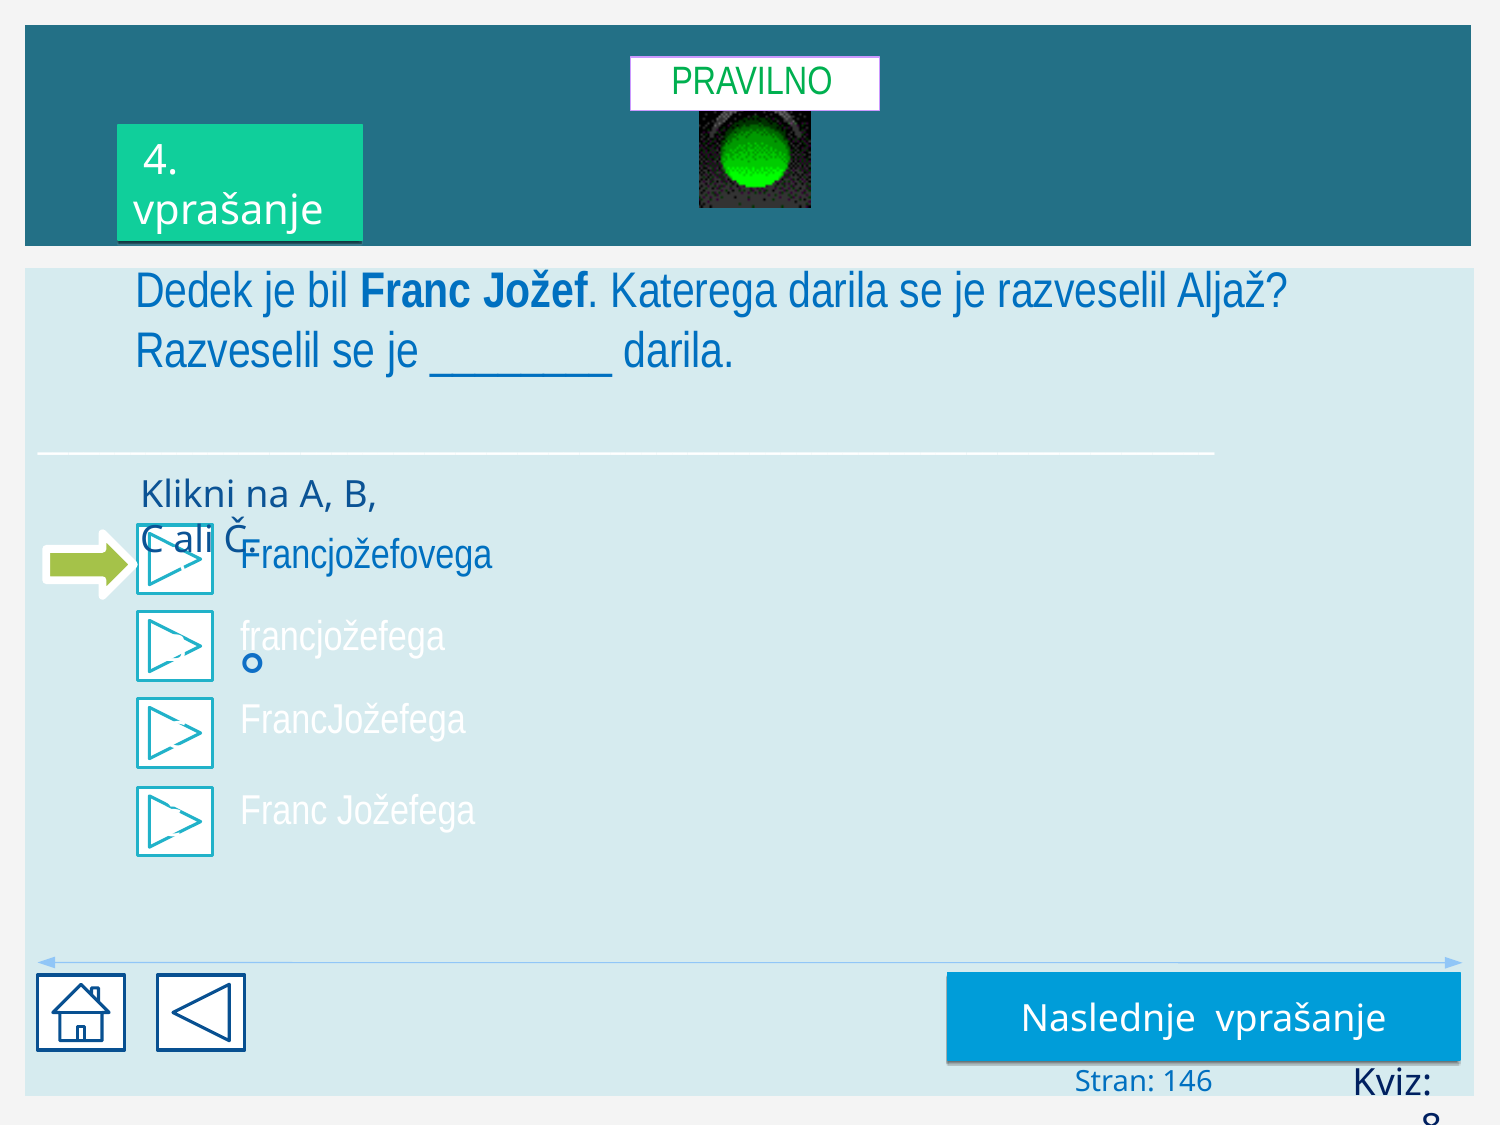

PRAVILNO
 4. vprašanje
Dedek je bil Franc Jožef. Katerega darila se je razveselil Aljaž? Razveselil se je ________ darila.
____________________________________________________________________________
Klikni na A, B, C ali Č.
Francjožefovega
A
francjožefega
B
FrancJožefega
C
Franc Jožefega
Č.
Naslednje vprašanje
Kviz: 8
Stran: 146